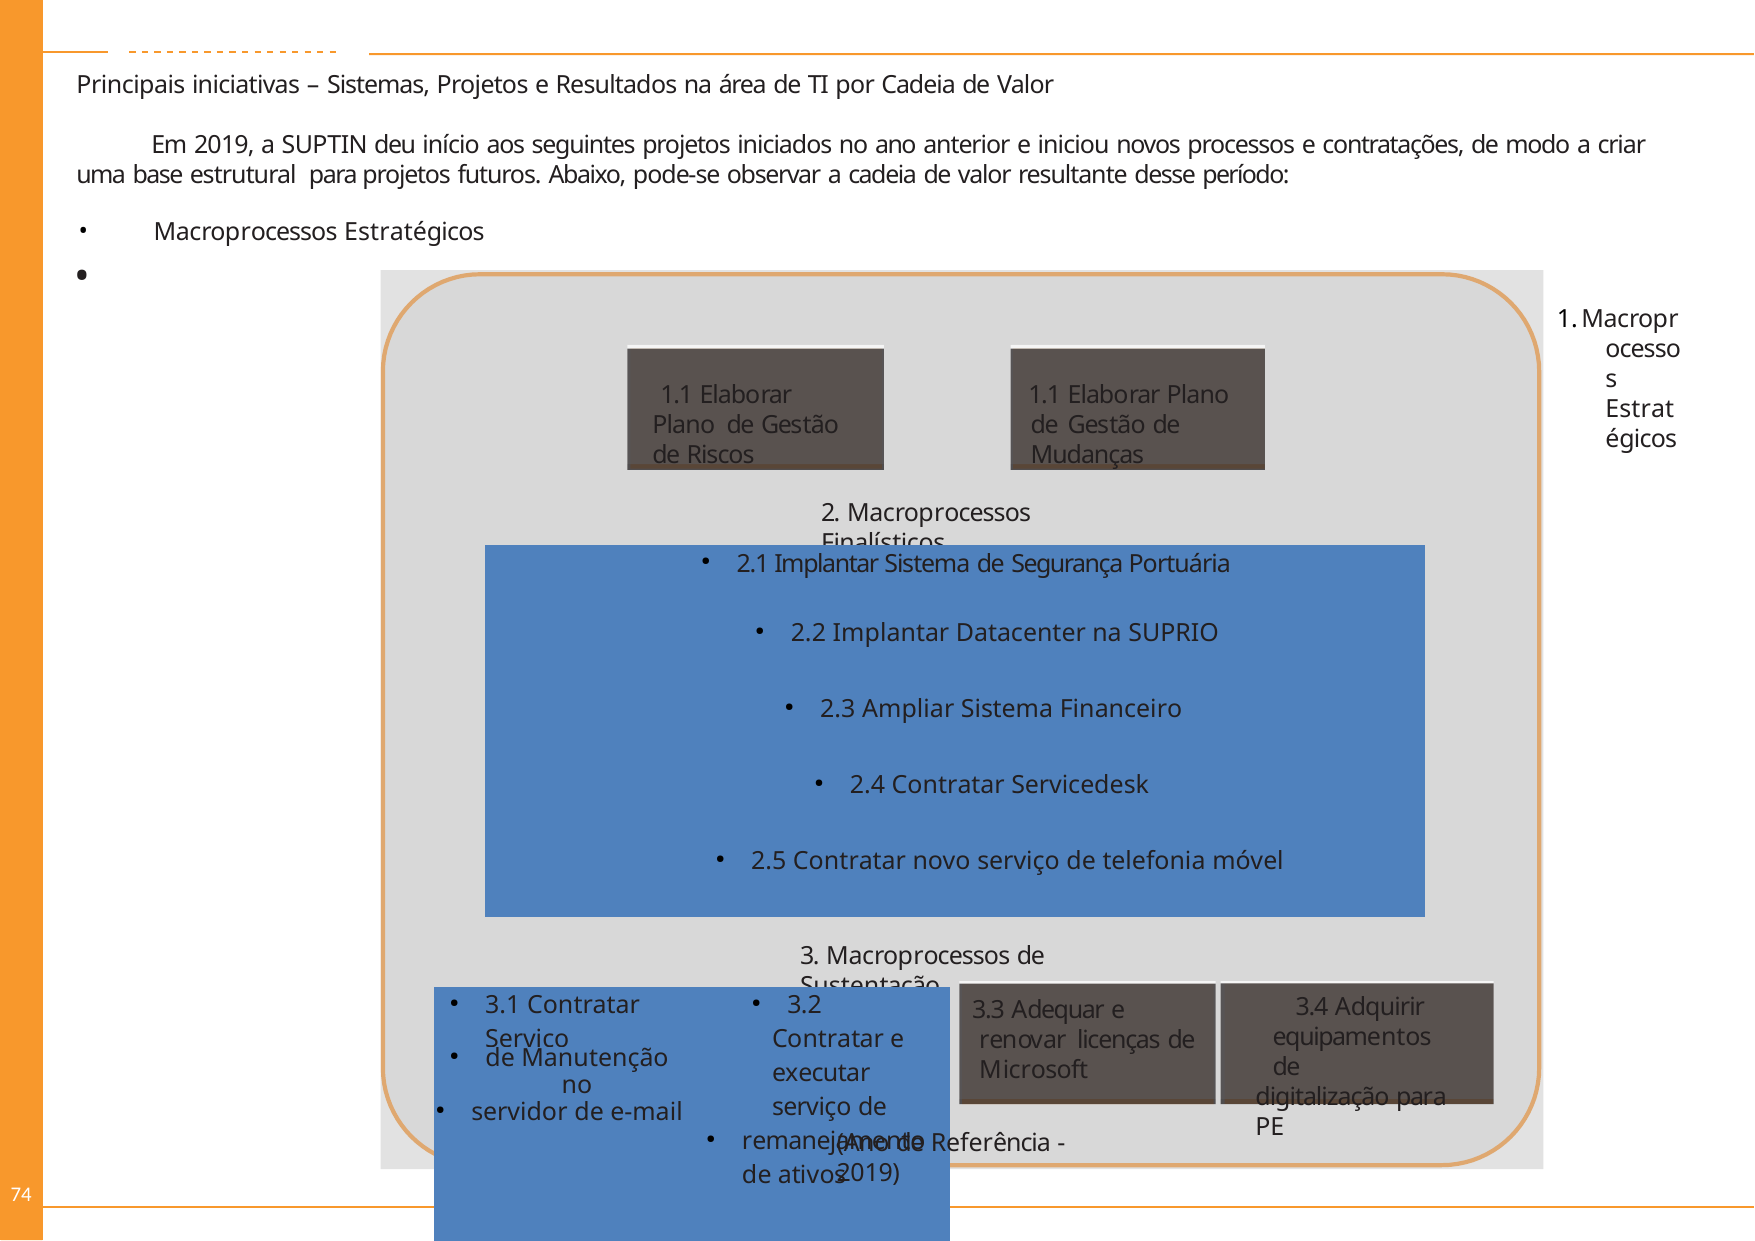

Principais iniciativas – Sistemas, Projetos e Resultados na área de TI por Cadeia de Valor
Em 2019, a SUPTIN deu início aos seguintes projetos iniciados no ano anterior e iniciou novos processos e contratações, de modo a criar uma base estrutural para projetos futuros. Abaixo, pode-se observar a cadeia de valor resultante desse período:
Macroprocessos Estratégicos
Macroprocessos Estratégicos
1.1 Elaborar Plano de Gestão de Riscos
1.1 Elaborar Plano de Gestão de Mudanças
2. Macroprocessos Finalísticos
| 2.1 Implantar Sistema de Segurança Portuária |
| --- |
| 2.2 Implantar Datacenter na SUPRIO |
| 2.3 Ampliar Sistema Financeiro |
| 2.4 Contratar Servicedesk |
| 2.5 Contratar novo serviço de telefonia móvel |
3. Macroprocessos de Sustentação
| 3.1 Contratar Serviço | 3.2 Contratar e executar serviço de remanejamento de ativos |
| --- | --- |
| de Manutenção no | |
| servidor de e-mail | |
3.4 Adquirir equipamentos de
digitalização para PE
3.3 Adequar e renovar licenças de Microsoft
(Ano de Referência - 2019)
74